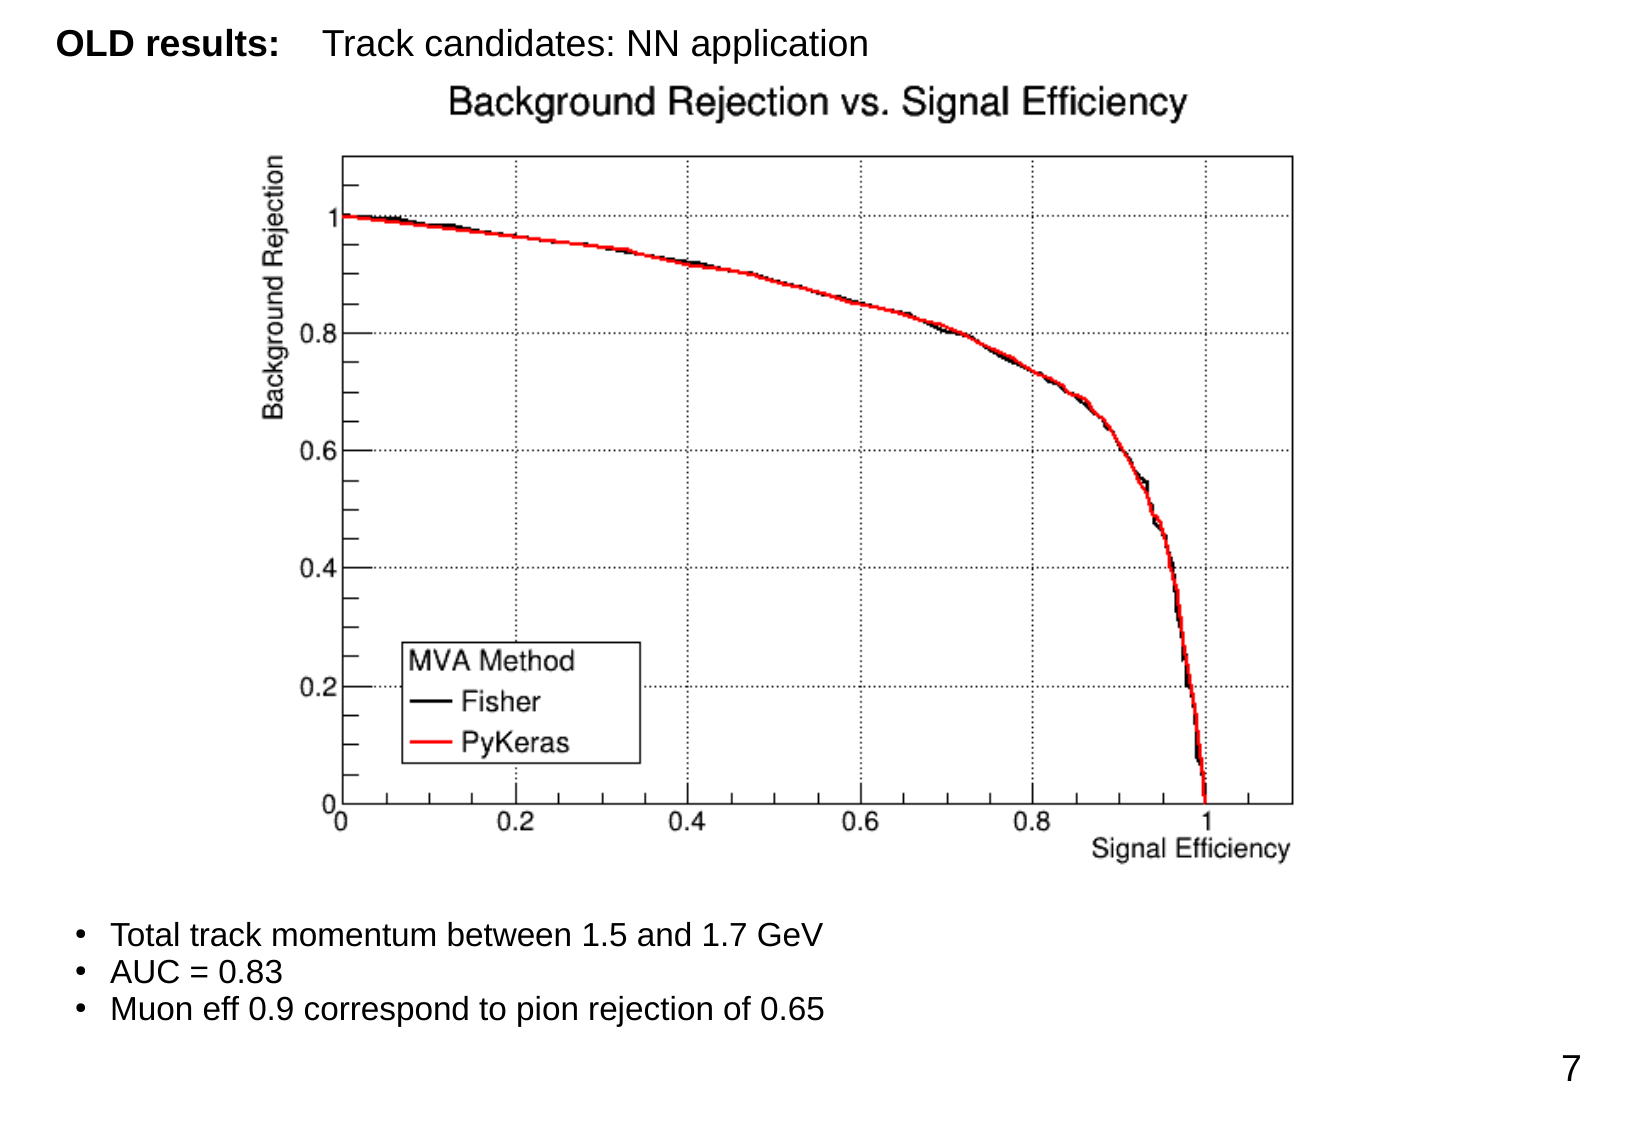

OLD results: Track candidates: NN application
Total track momentum between 1.5 and 1.7 GeV
AUC = 0.83
Muon eff 0.9 correspond to pion rejection of 0.65